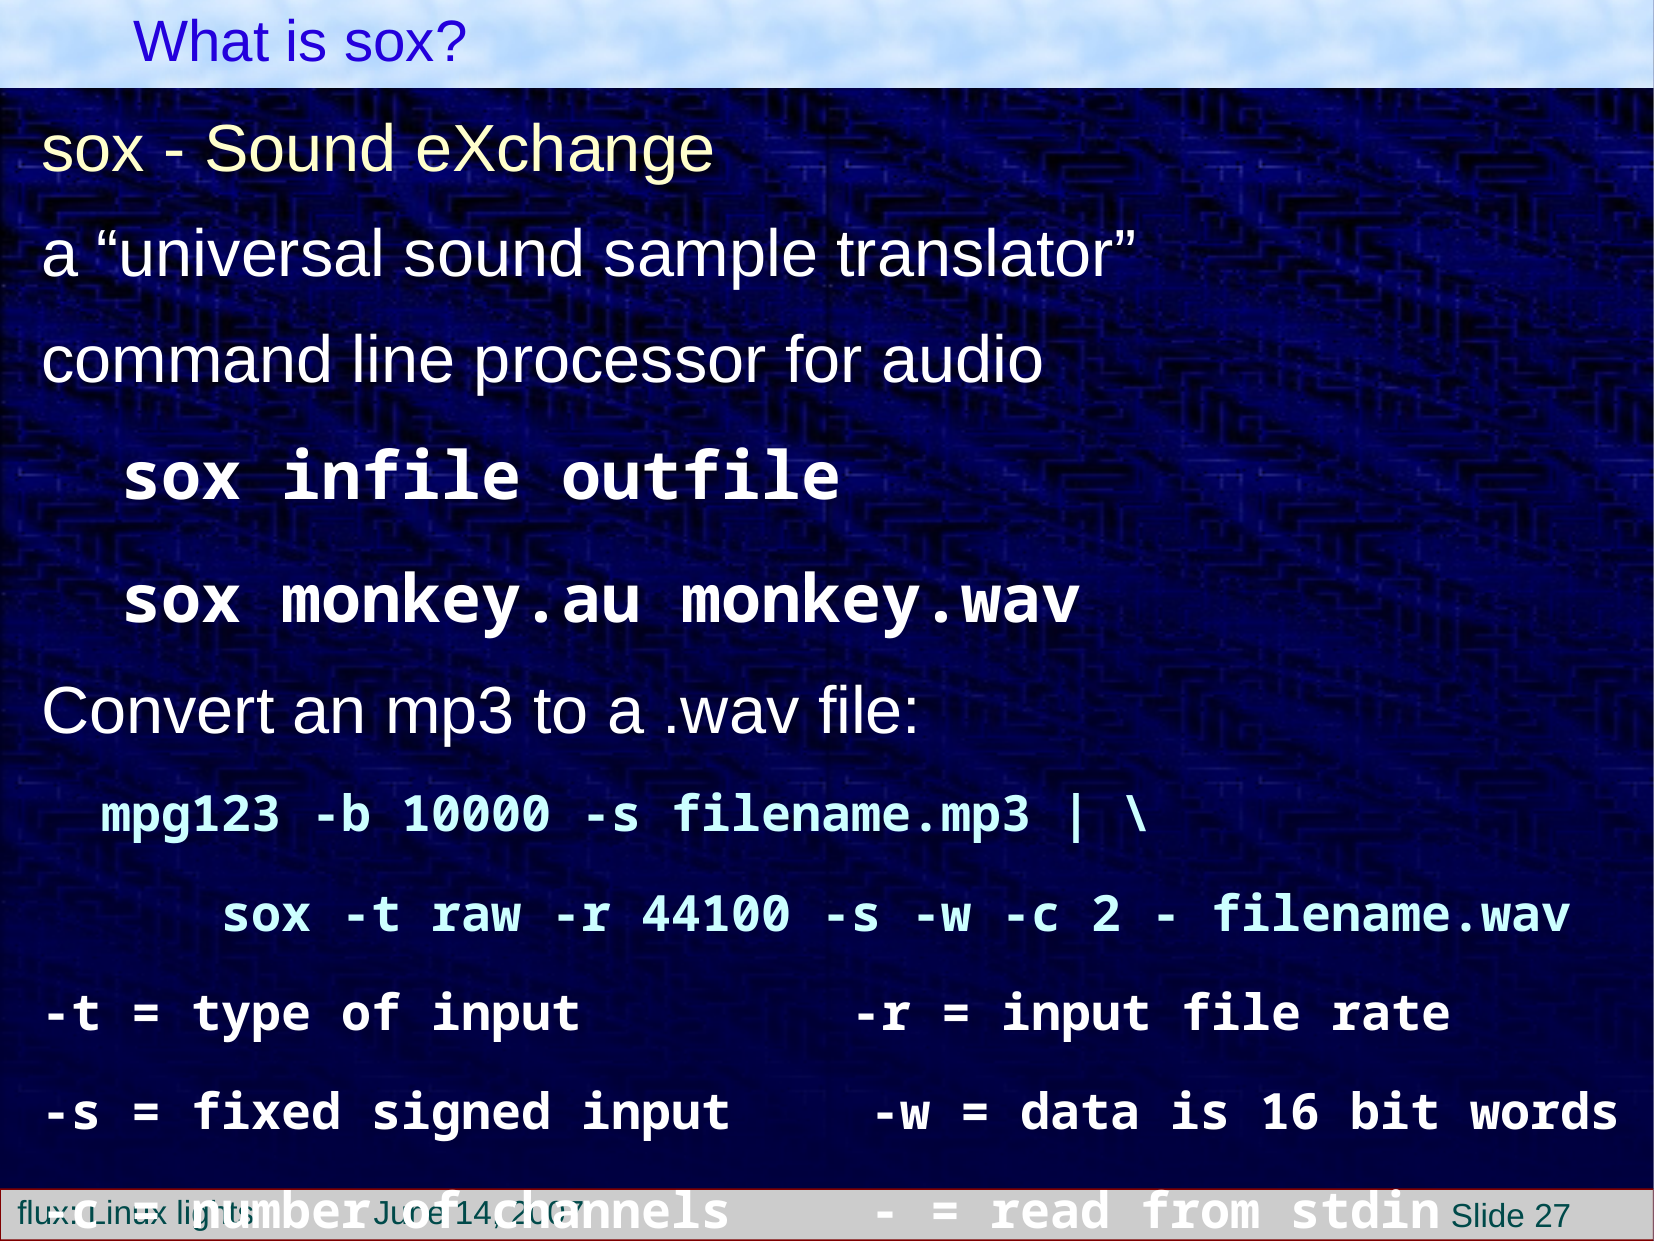

What is sox?
# sox - Sound eXchange
a “universal sound sample translator”
command line processor for audio
 sox infile outfile
 sox monkey.au monkey.wav
Convert an mp3 to a .wav file:
 mpg123 -b 10000 -s filename.mp3 | \
 sox -t raw -r 44100 -s -w -c 2 - filename.wav
-t = type of input -r = input file rate
-s = fixed signed input		-w = data is 16 bit words
-c = number of channels		- = read from stdin
flux: Linux lights	June 14, 2007
Slide